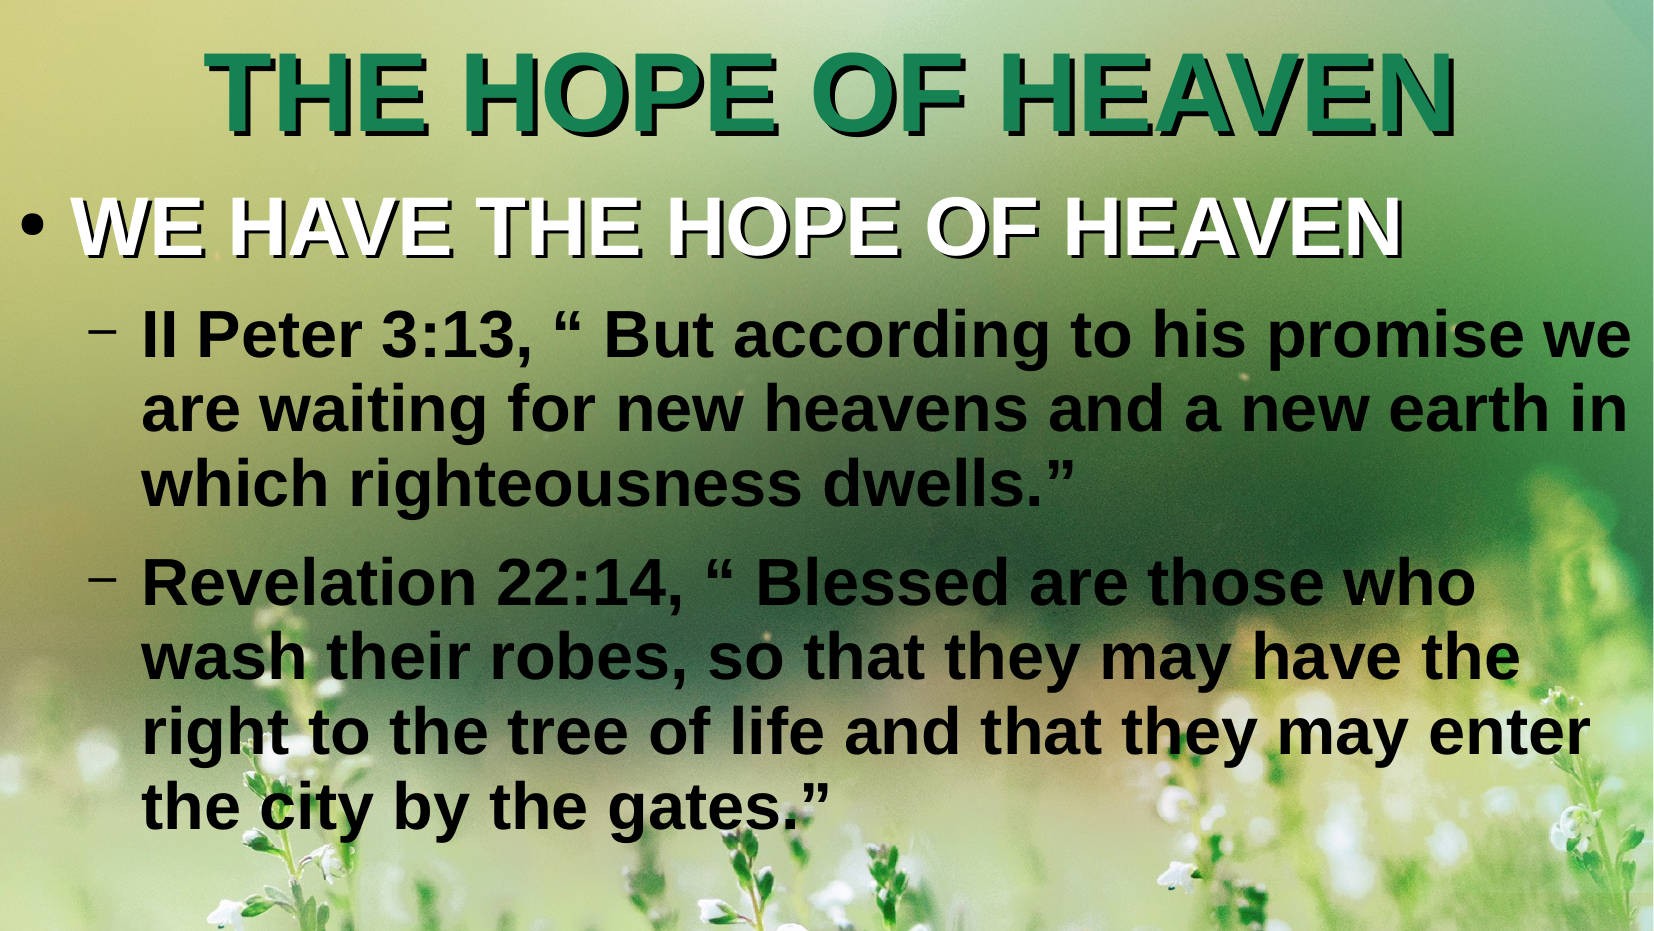

# THE HOPE OF HEAVEN
WE HAVE THE HOPE OF HEAVEN
II Peter 3:13, “ But according to his promise we are waiting for new heavens and a new earth in which righteousness dwells.”
Revelation 22:14, “ Blessed are those who wash their robes, so that they may have the right to the tree of life and that they may enter the city by the gates.”